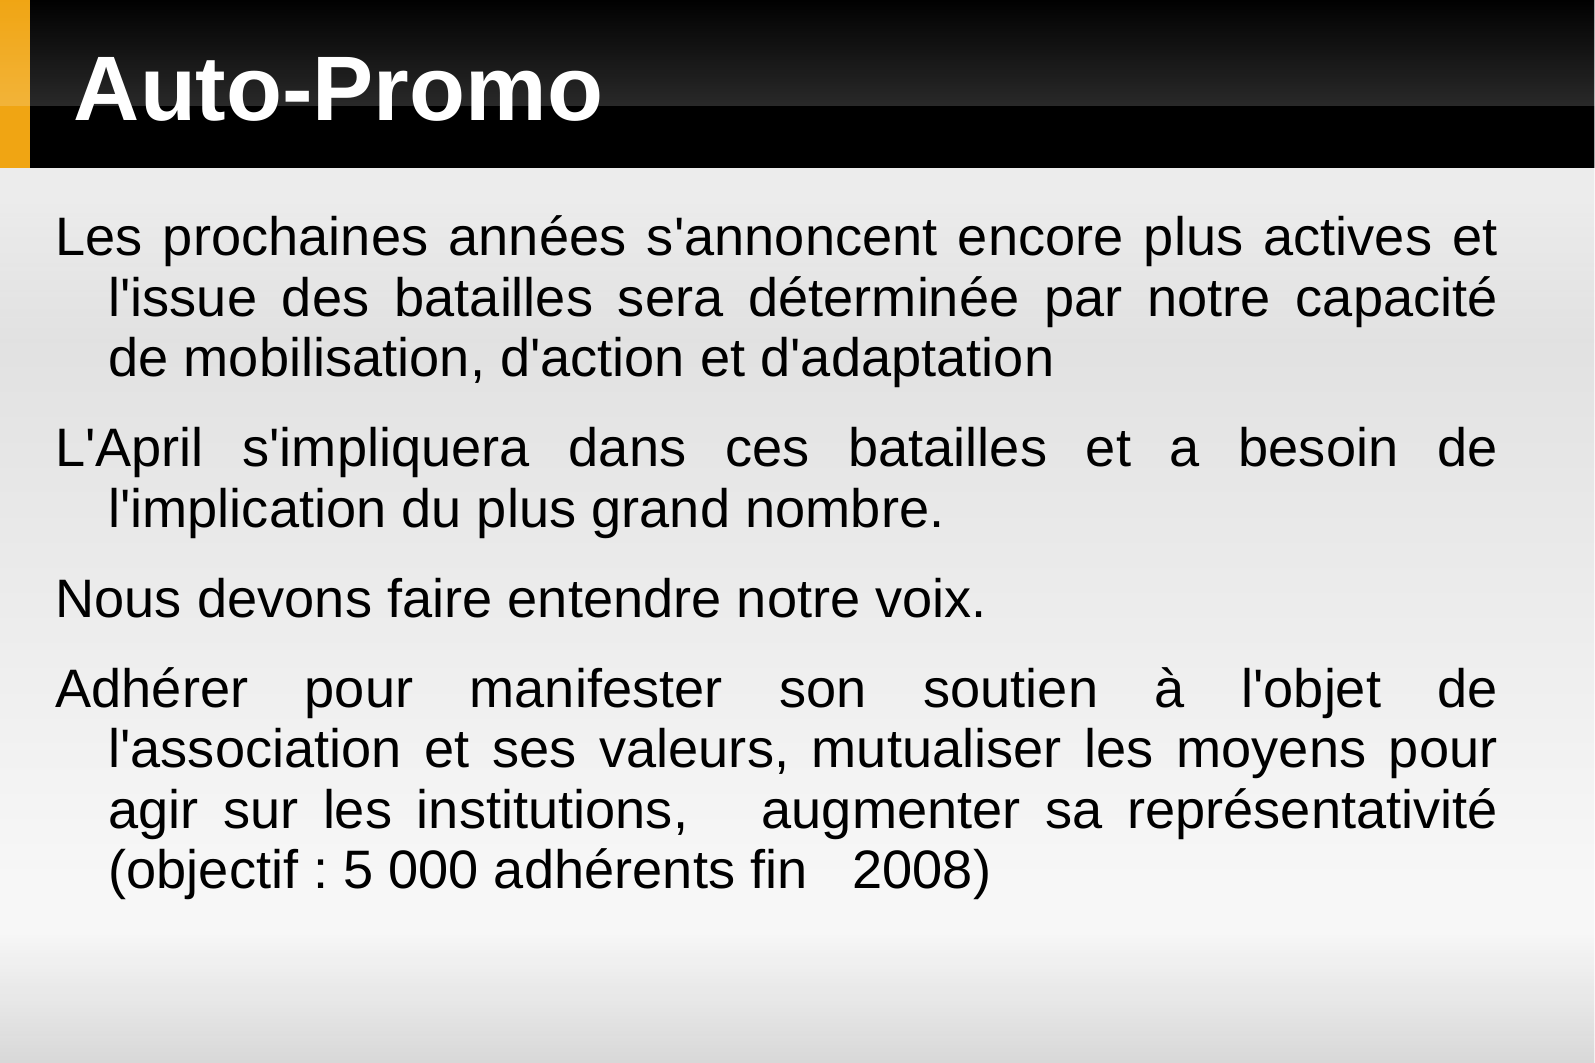

# Auto-Promo
Les prochaines années s'annoncent encore plus actives et l'issue des batailles sera déterminée par notre capacité de mobilisation, d'action et d'adaptation
L'April s'impliquera dans ces batailles et a besoin de l'implication du plus grand nombre.
Nous devons faire entendre notre voix.
Adhérer pour manifester son soutien à l'objet de l'association et ses valeurs, mutualiser les moyens pour agir sur les institutions, augmenter sa représentativité (objectif : 5 000 adhérents fin 2008)